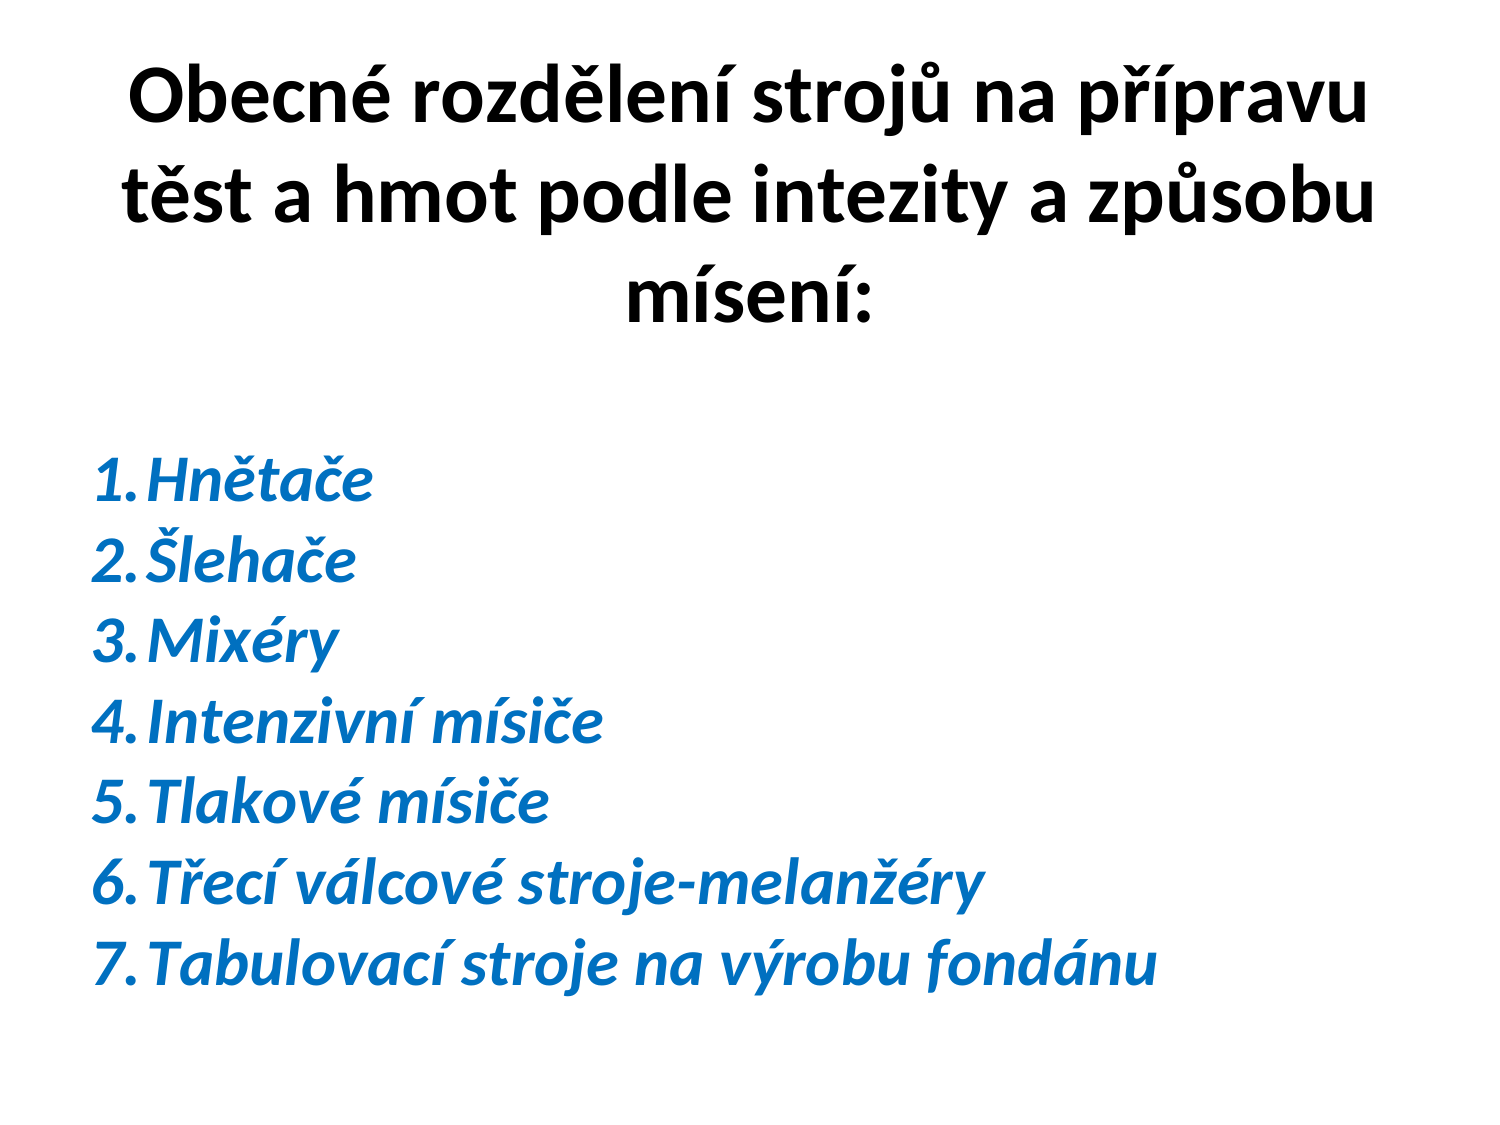

# Obecné rozdělení strojů na přípravu těst a hmot podle intezity a způsobu mísení:
Hnětače
Šlehače
Mixéry
Intenzivní mísiče
Tlakové mísiče
Třecí válcové stroje-melanžéry
Tabulovací stroje na výrobu fondánu